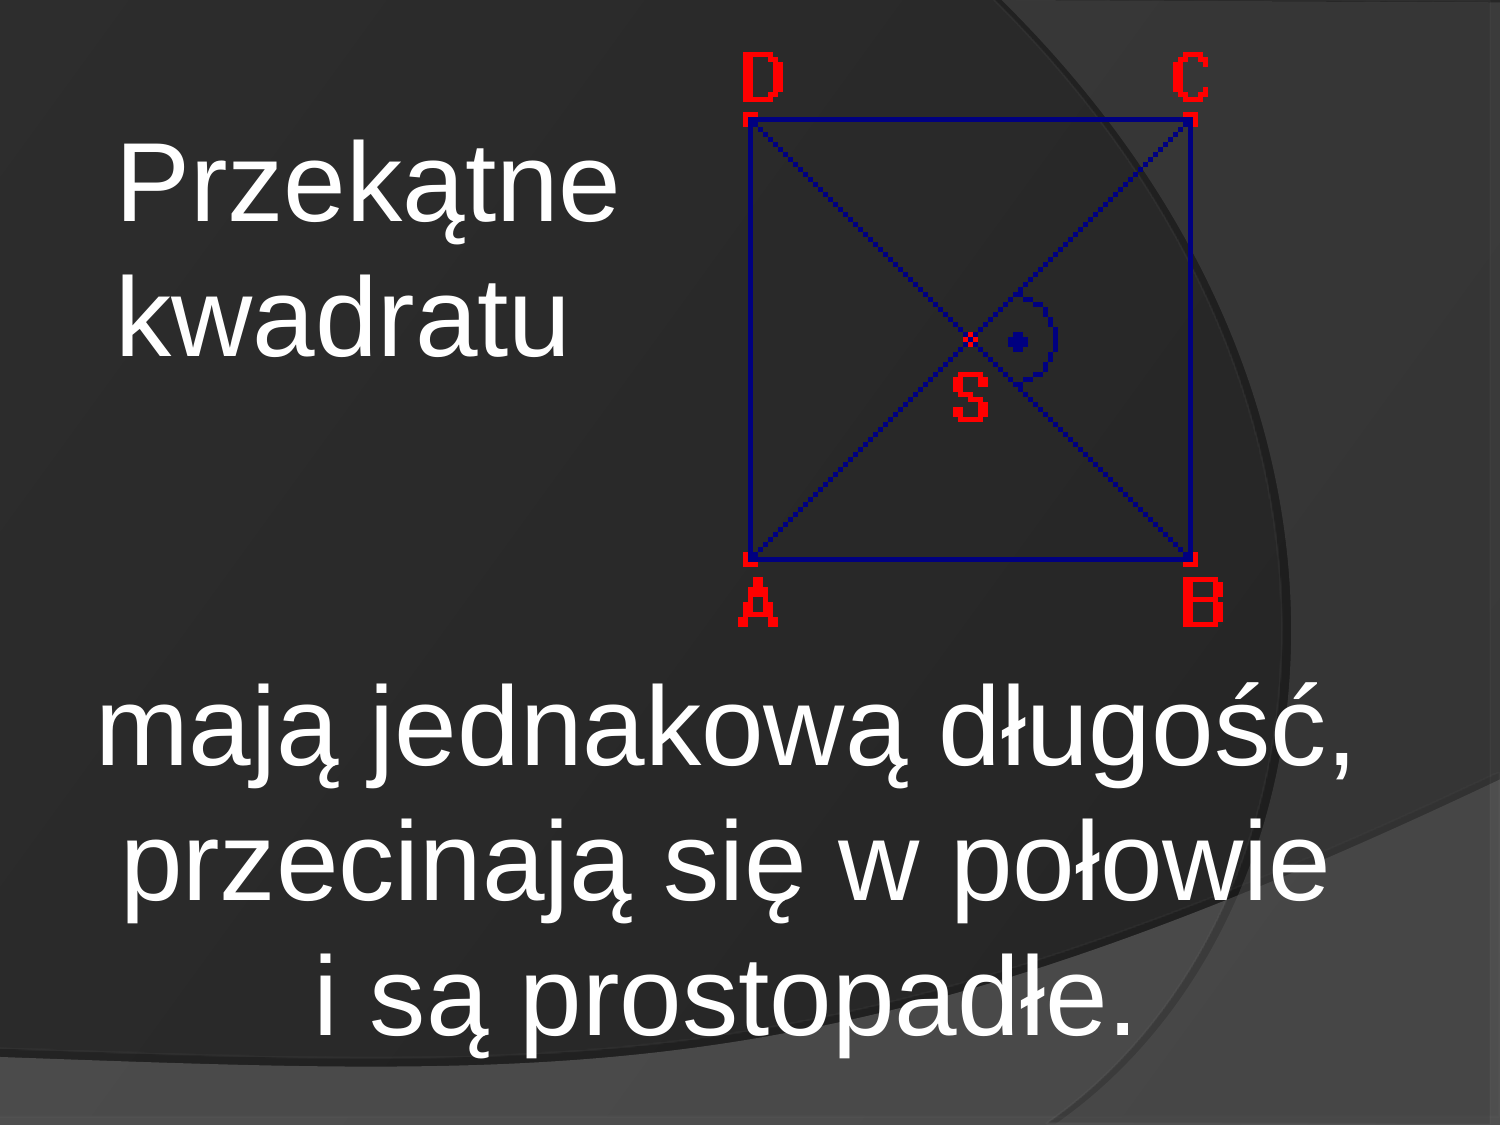

Przekątne
kwadratu
mają jednakową długość, przecinają się w połowie
i są prostopadłe.